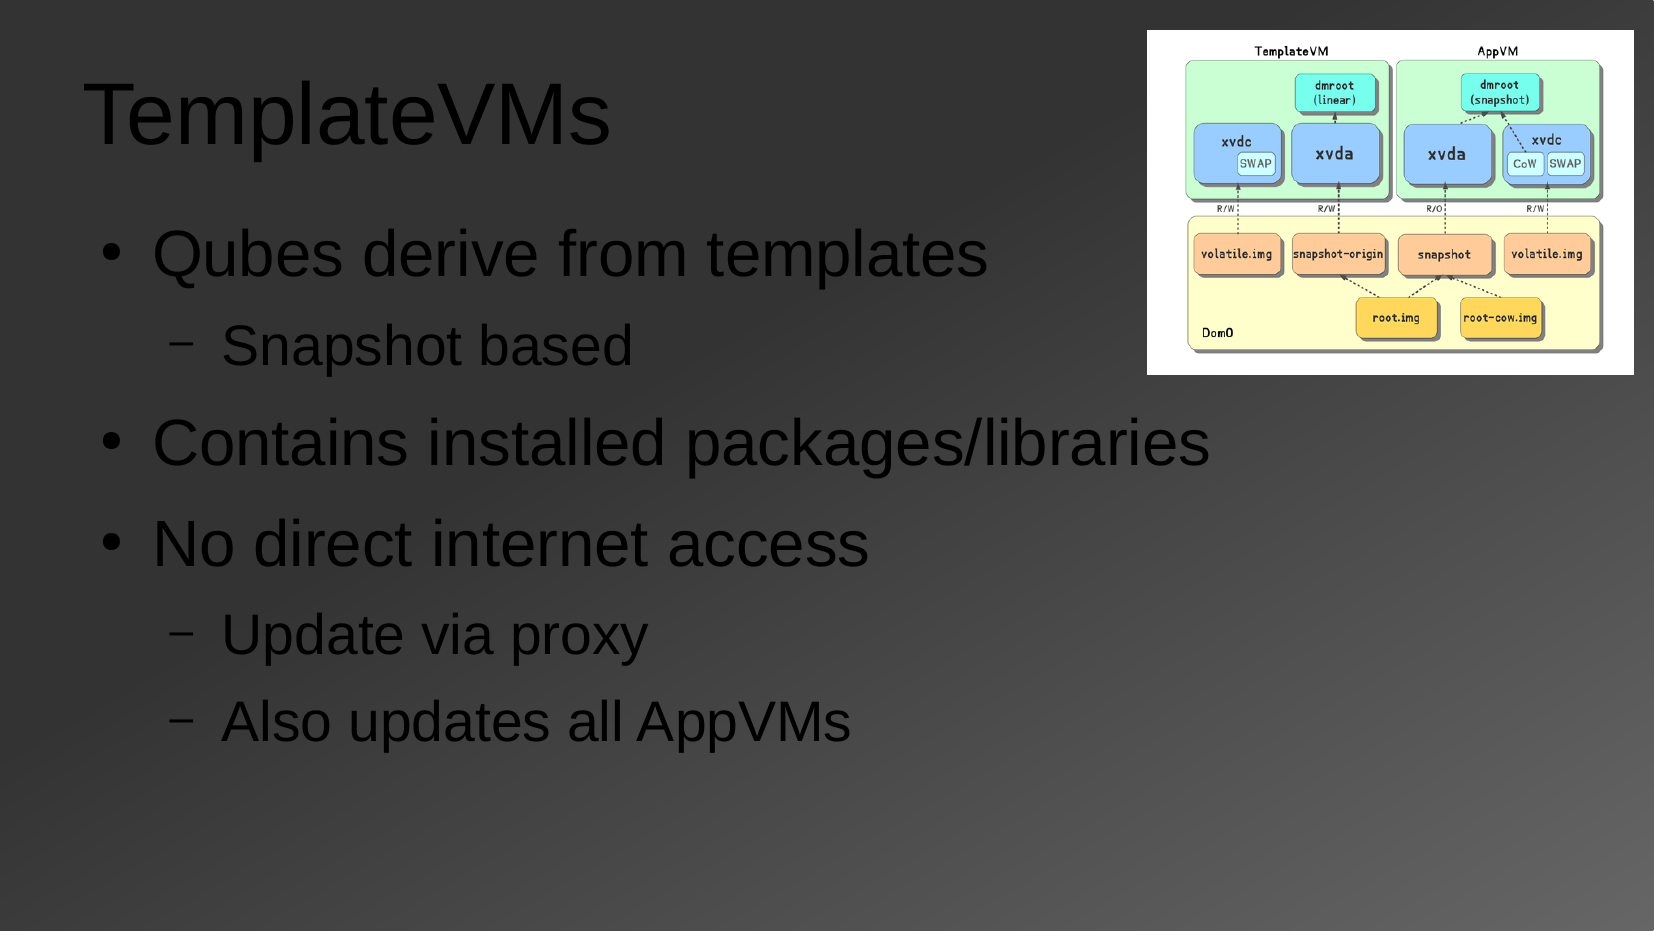

# TemplateVMs
Qubes derive from templates
Snapshot based
Contains installed packages/libraries
No direct internet access
Update via proxy
Also updates all AppVMs